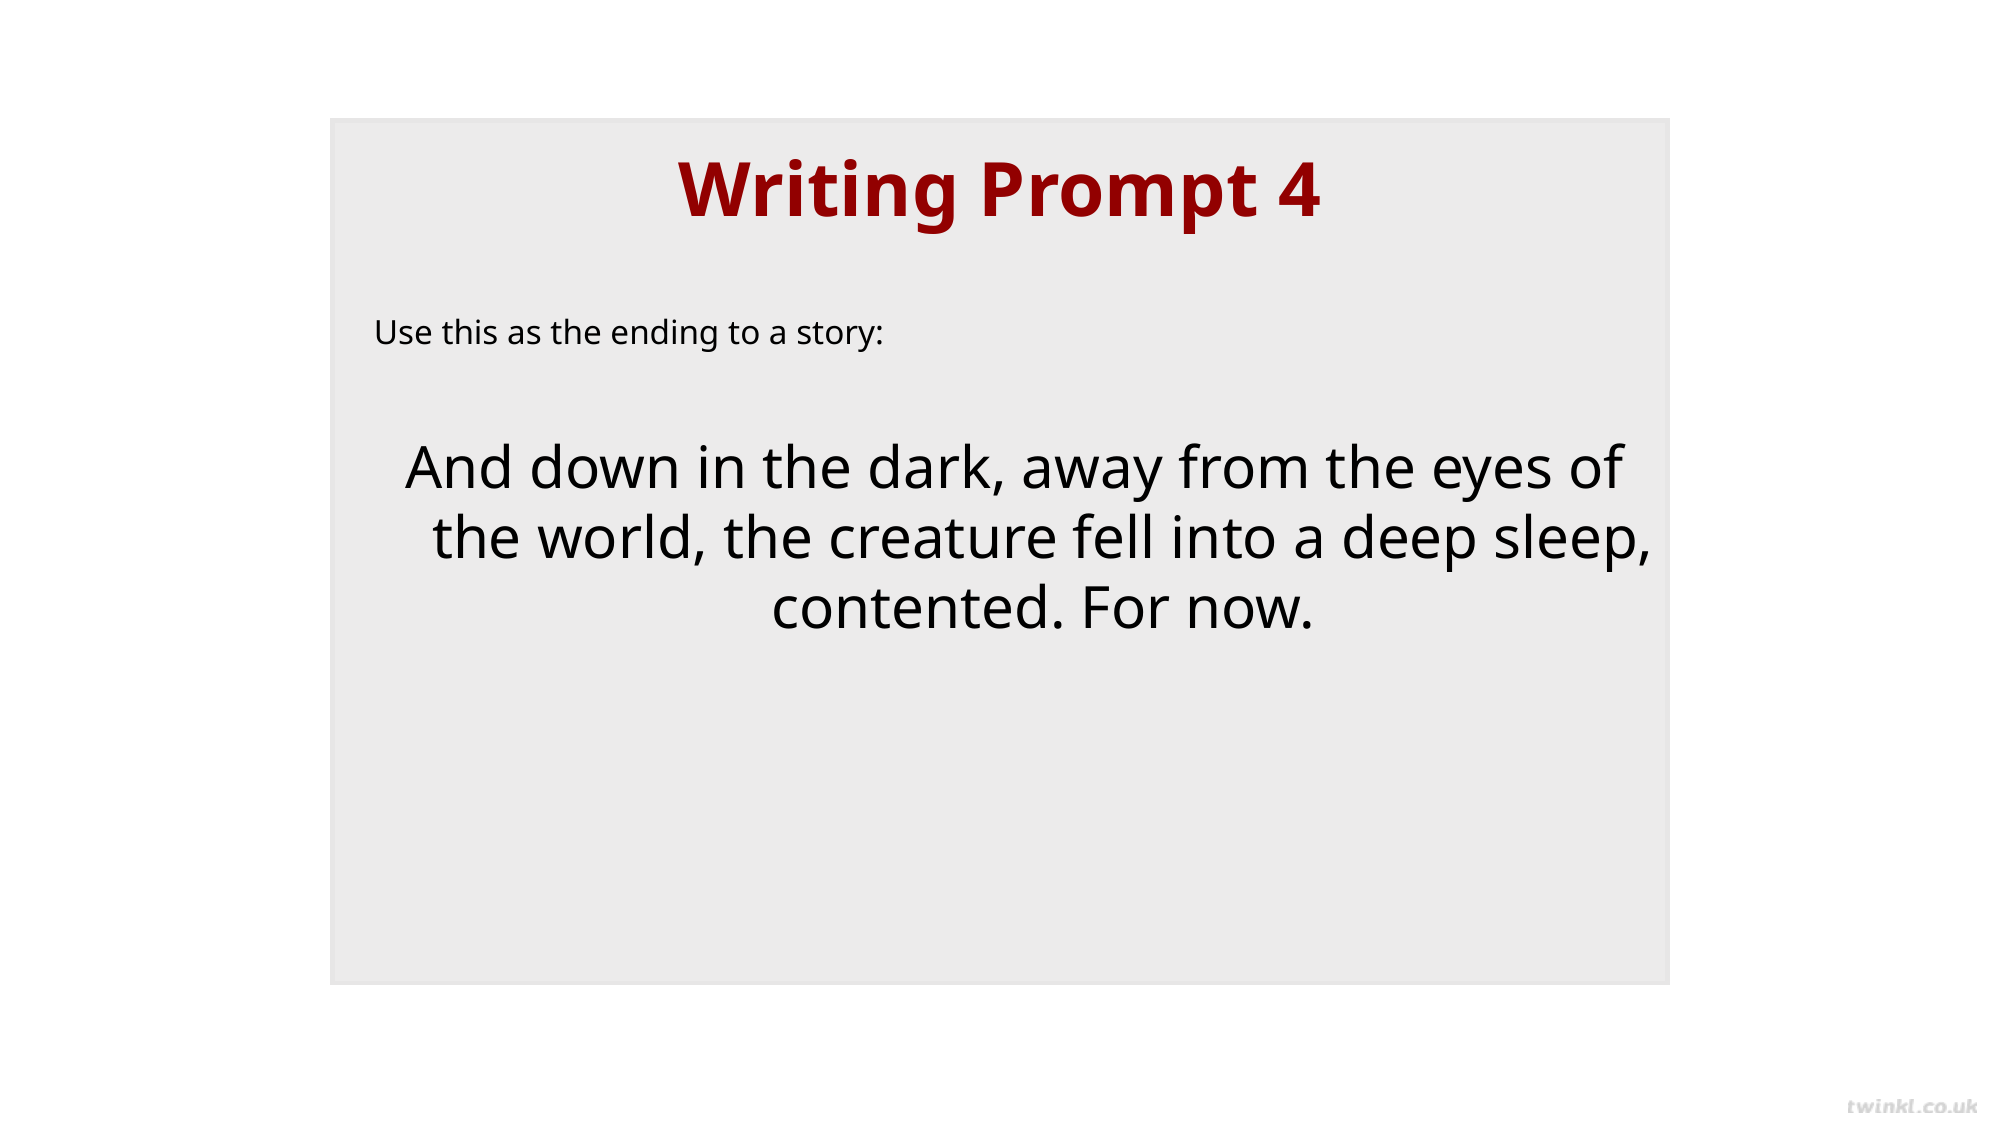

Writing Prompt 4
Use this as the ending to a story:
And down in the dark, away from the eyes of
the world, the creature fell into a deep sleep, contented. For now.